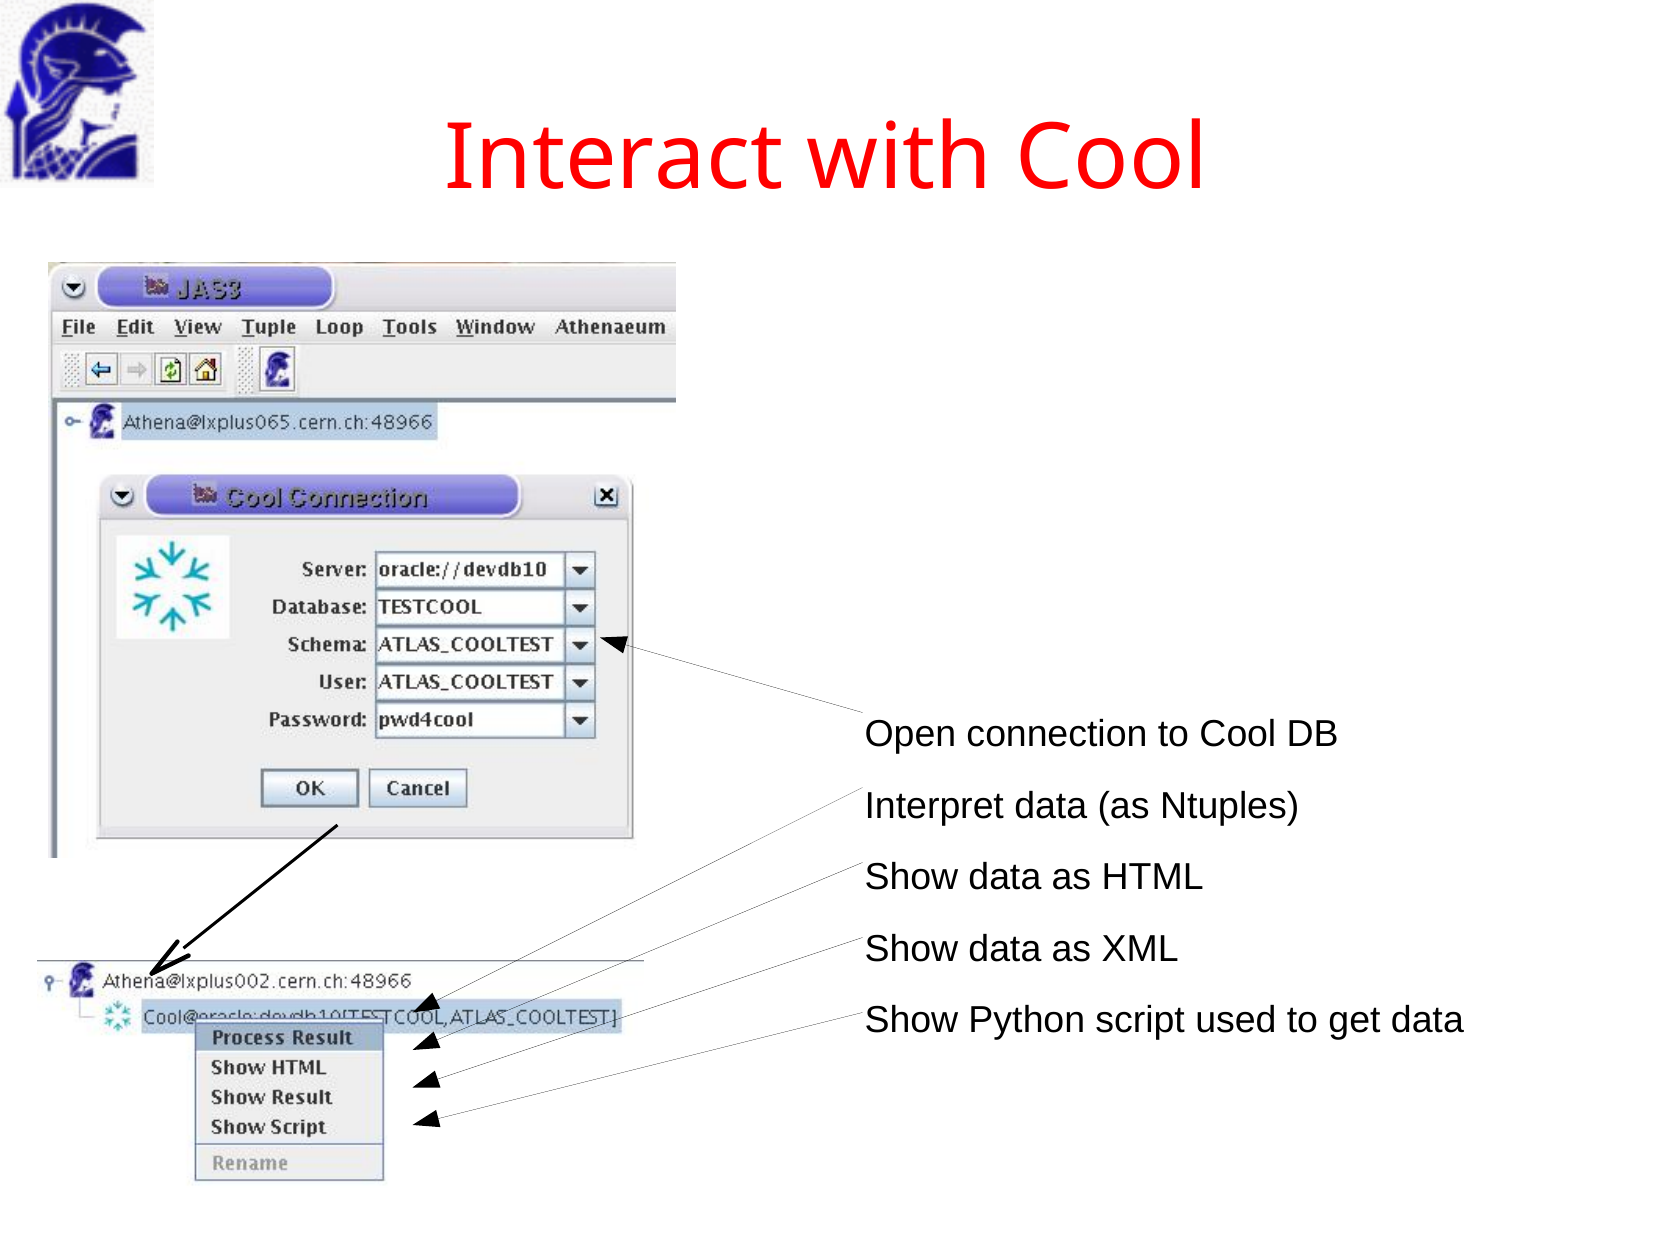

# Interact with Cool
Open connection to Cool DB
Interpret data (as Ntuples)
Show data as HTML
Show data as XML
Show Python script used to get data